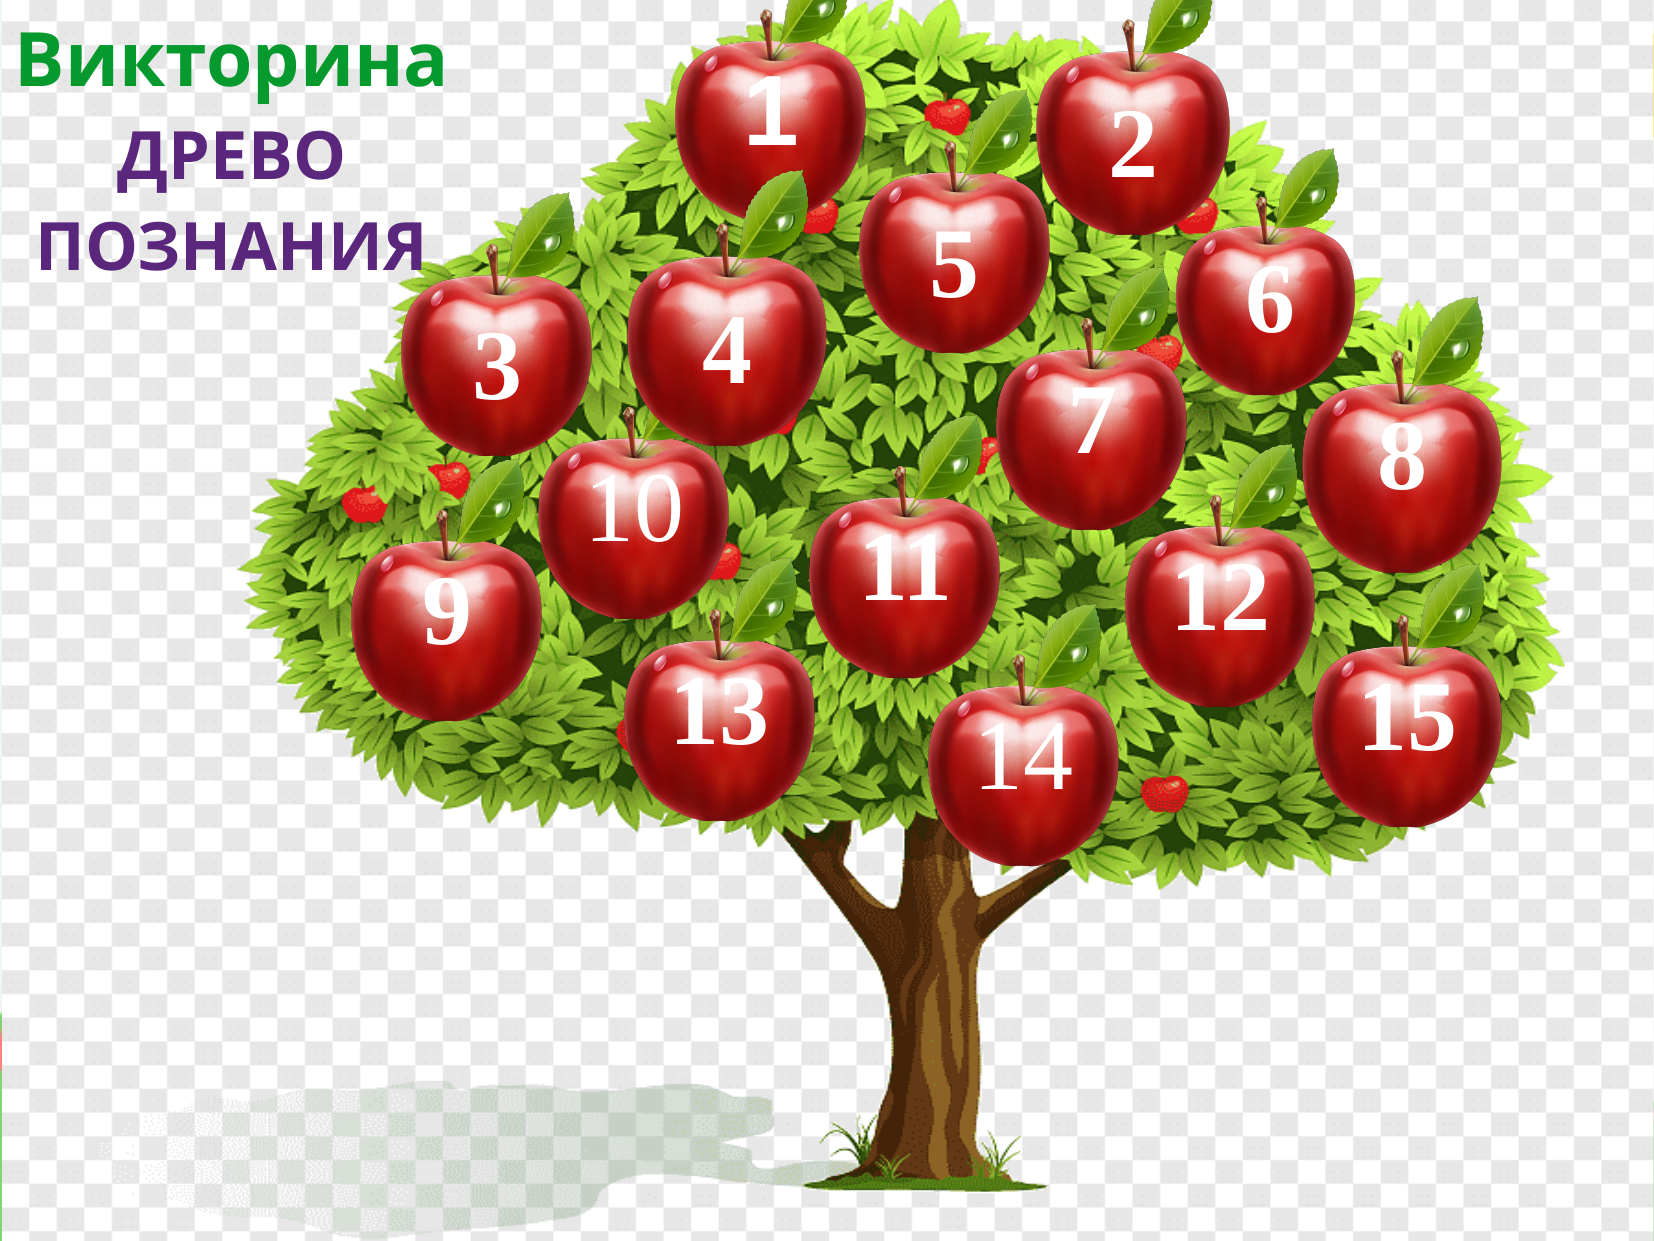

1
2
Викторина
ДРЕВО
ПОЗНАНИЯ
5
4
3
 6
7
8
10
11
12
9
13
15
14